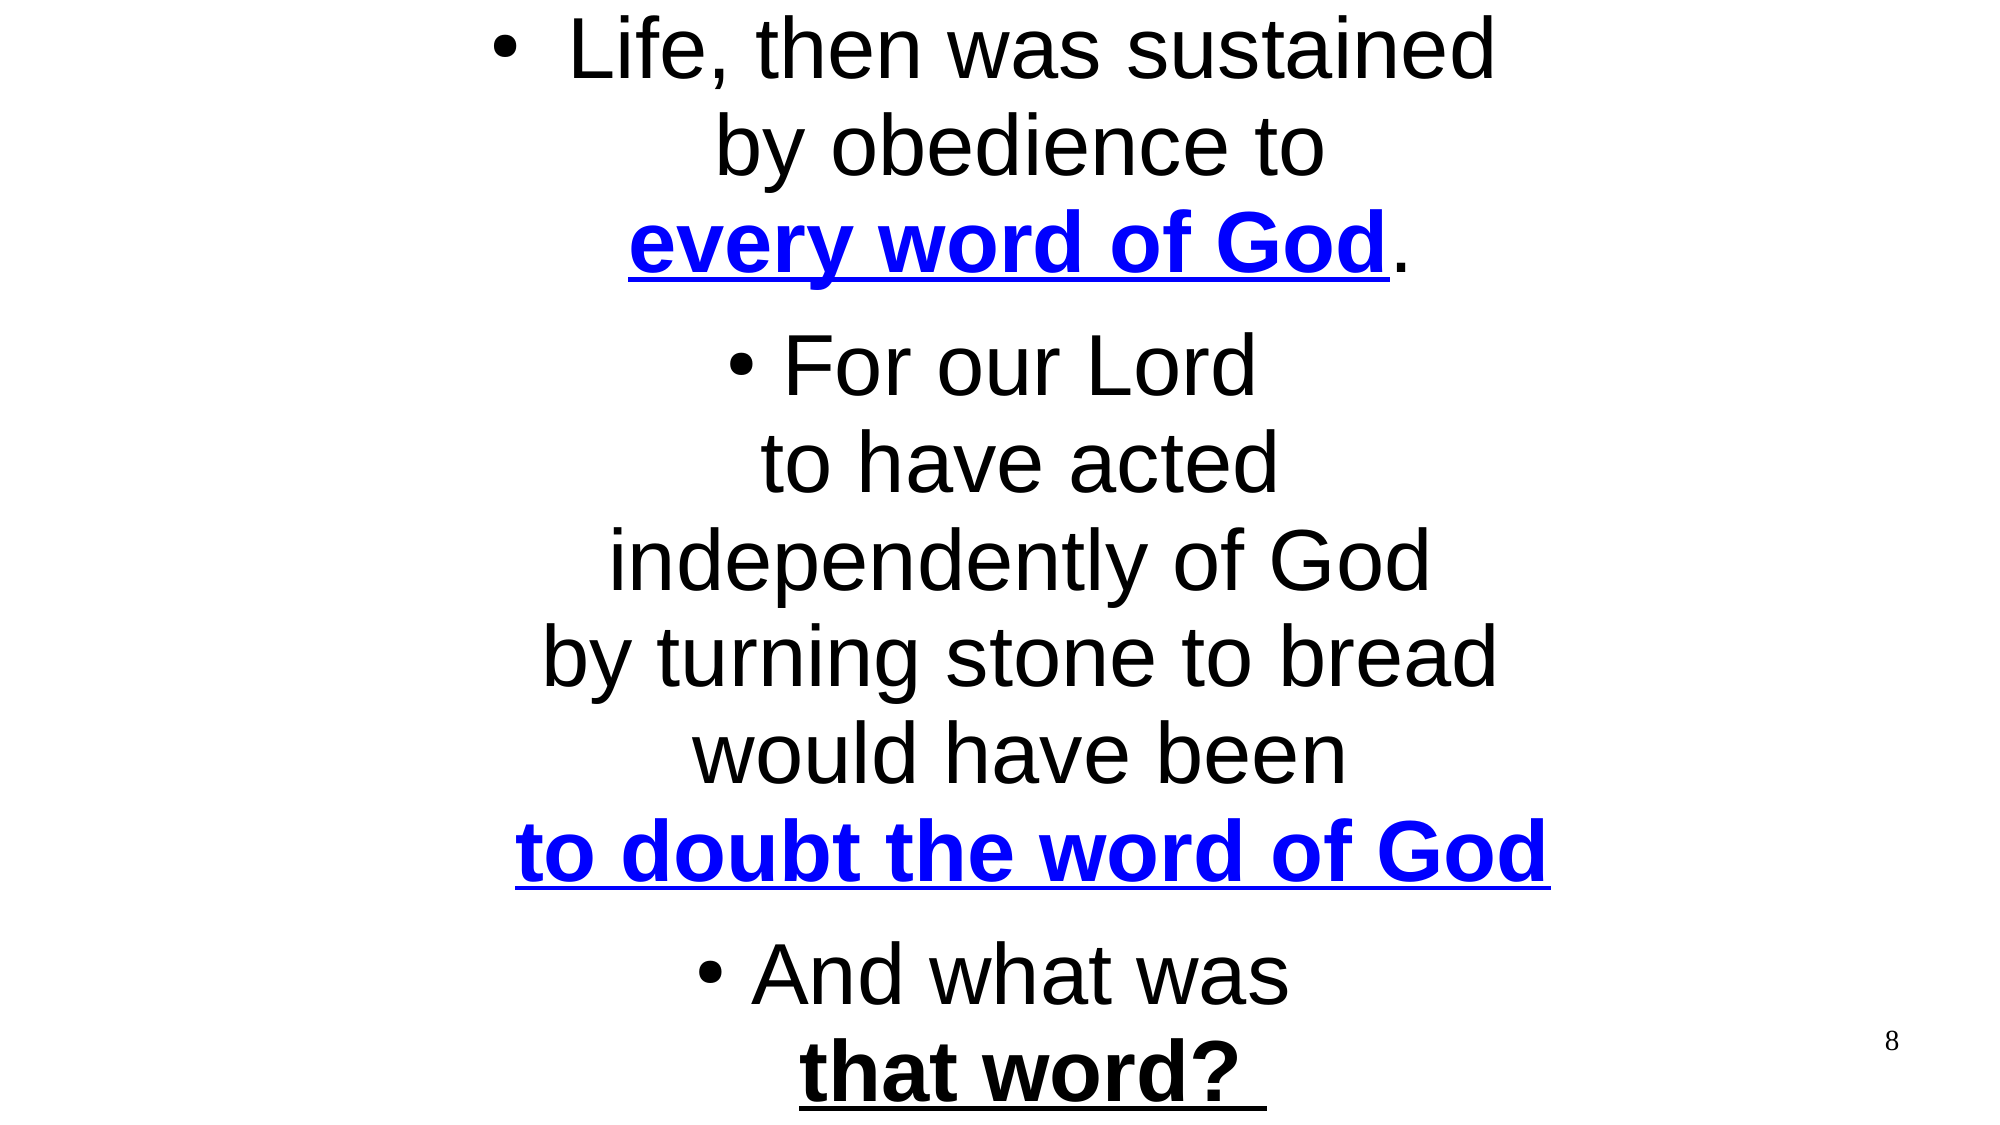

# Life, then was sustained by obedience to every word of God.
For our Lord
to have acted
independently of God
by turning stone to bread
would have been
to doubt the word of God
And what was
that word?
8